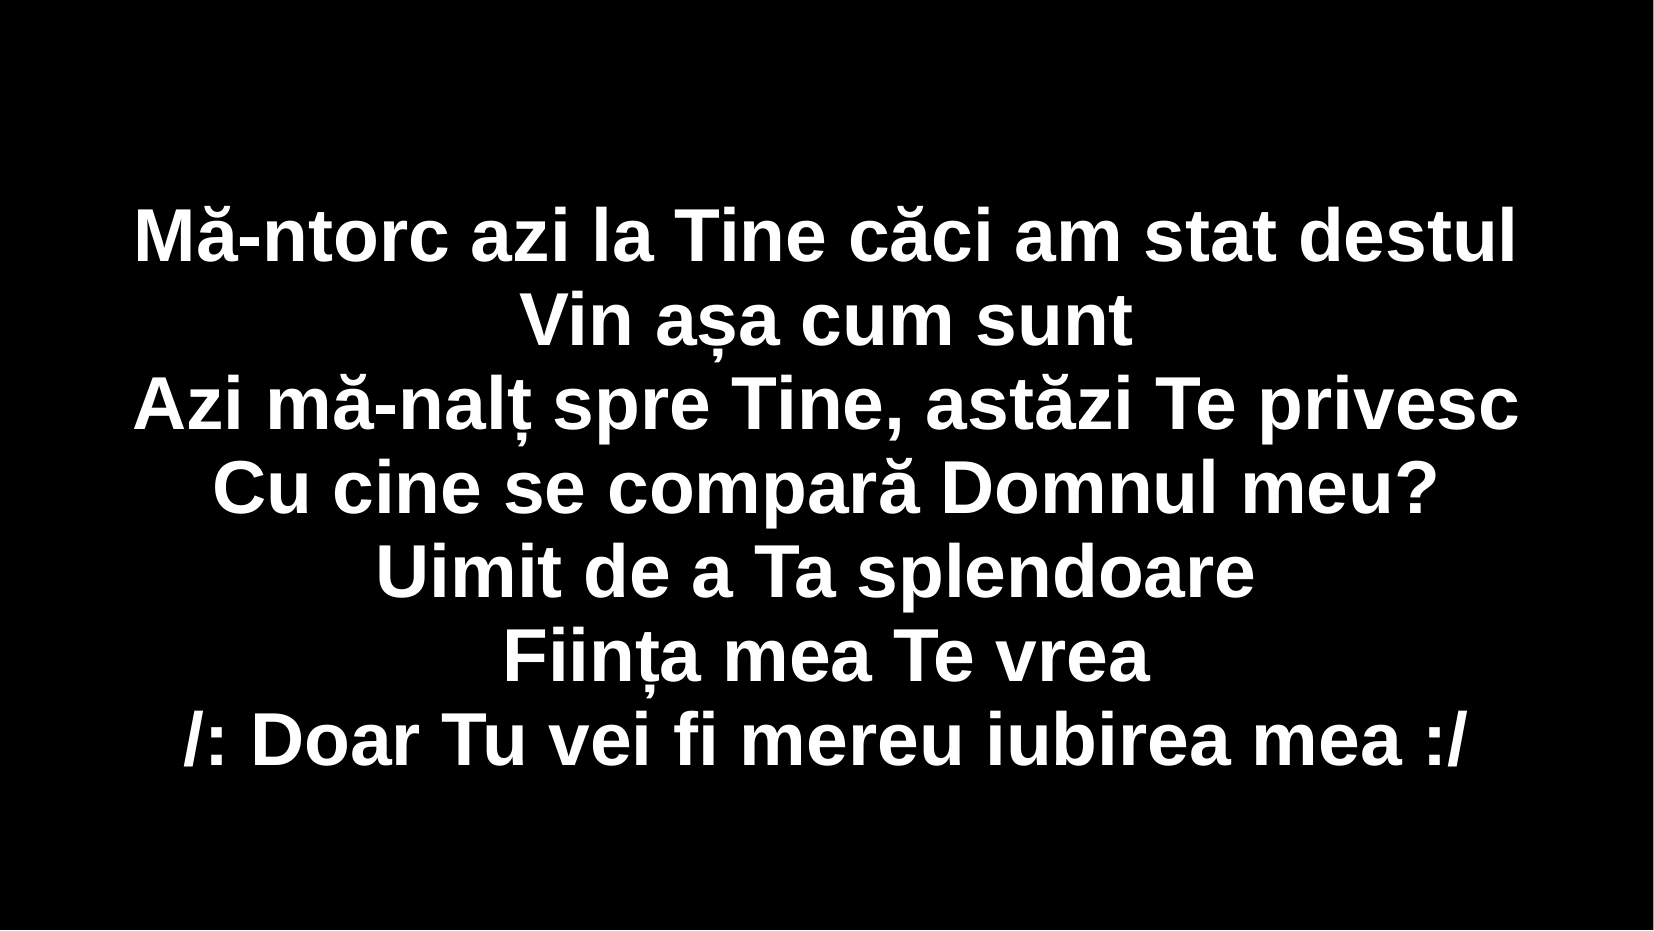

# Mă-ntorc azi la Tine căci am stat destul
Vin așa cum sunt
Azi mă-nalț spre Tine, astăzi Te privesc
Cu cine se compară Domnul meu?
Uimit de a Ta splendoare
Ființa mea Te vrea
/: Doar Tu vei fi mereu iubirea mea :/